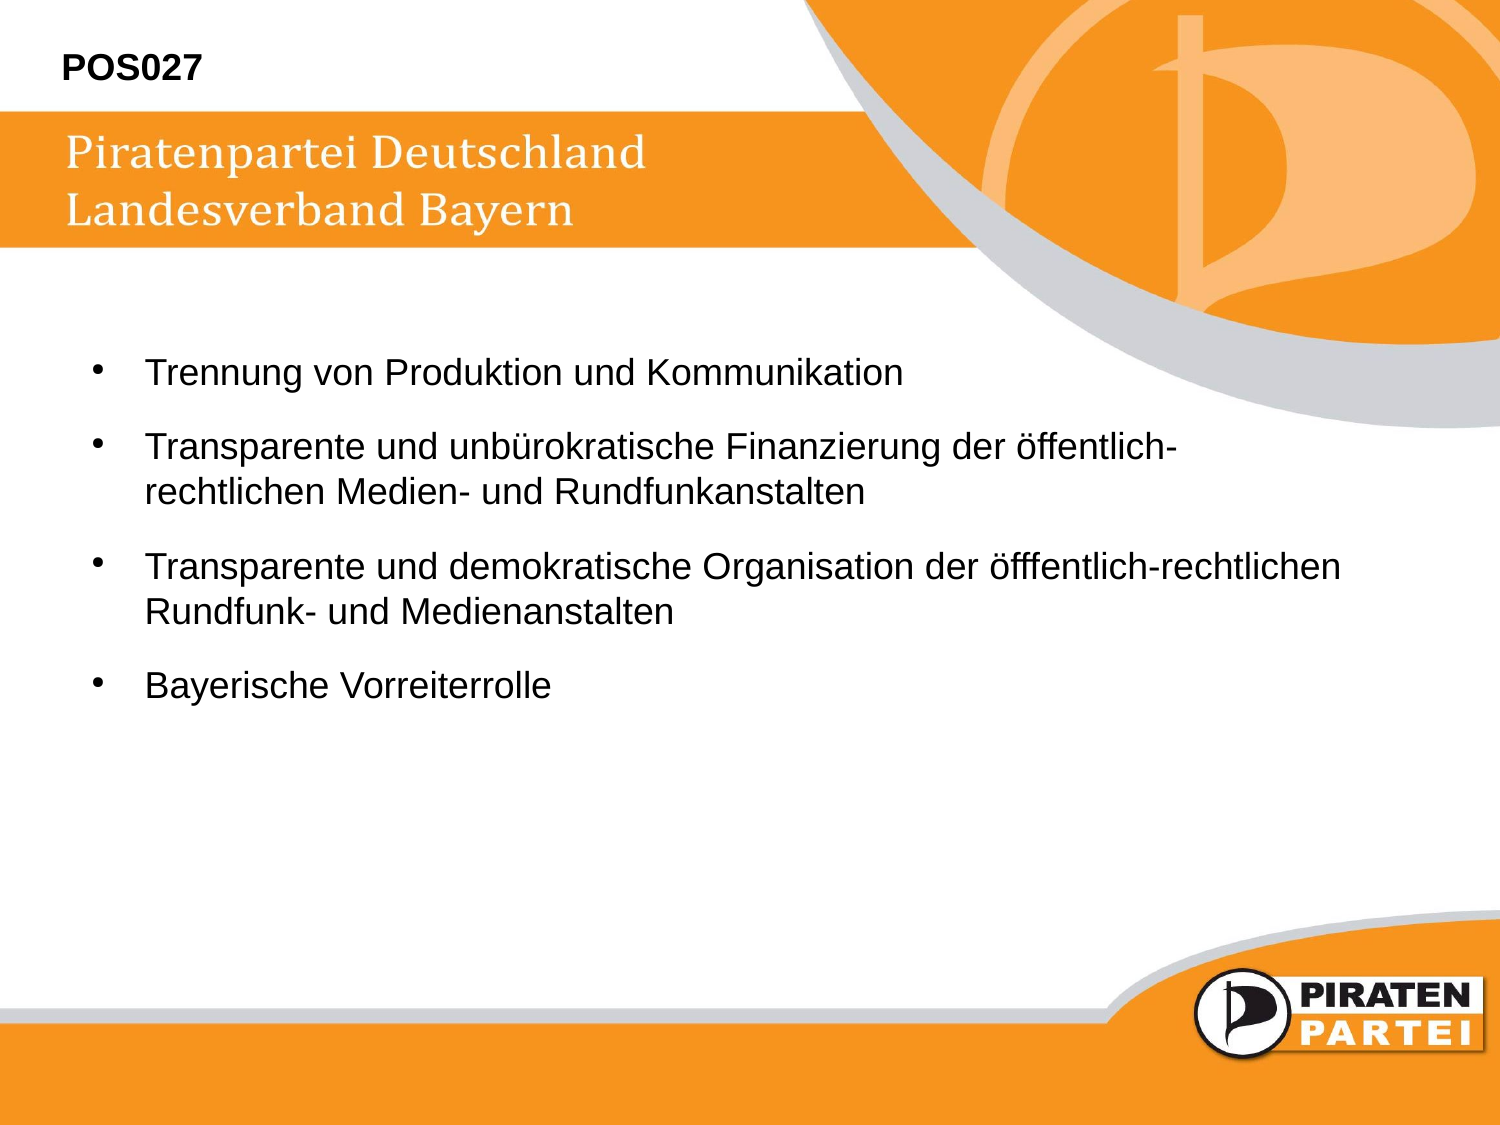

# POS027
Trennung von Produktion und Kommunikation
Transparente und unbürokratische Finanzierung der öffentlich-rechtlichen Medien- und Rundfunkanstalten
Transparente und demokratische Organisation der öfffentlich-rechtlichen Rundfunk- und Medienanstalten
Bayerische Vorreiterrolle